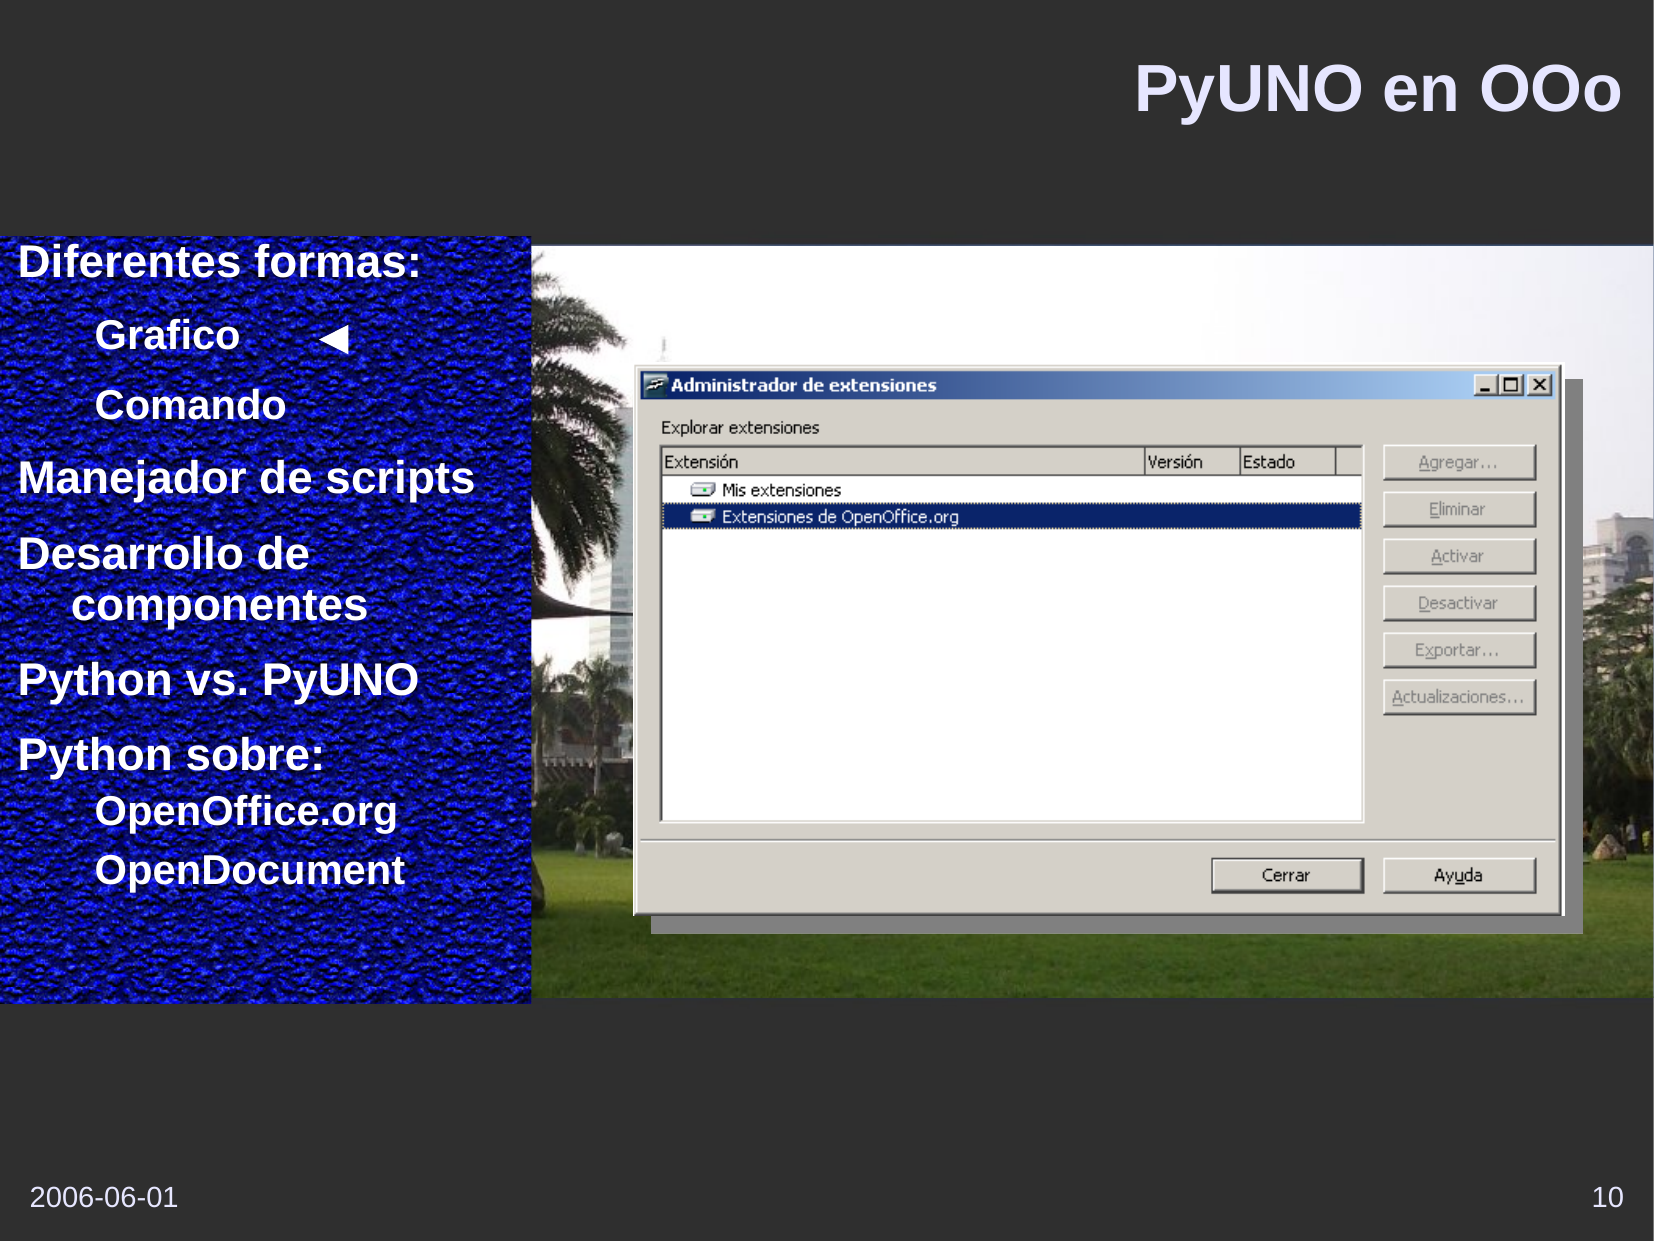

# PyUNO en OOo
Diferentes formas:
Grafico
Comando
Manejador de scripts
Desarrollo de componentes
Python vs. PyUNO
Python sobre:
OpenOffice.org
OpenDocument
2006-06-01
10